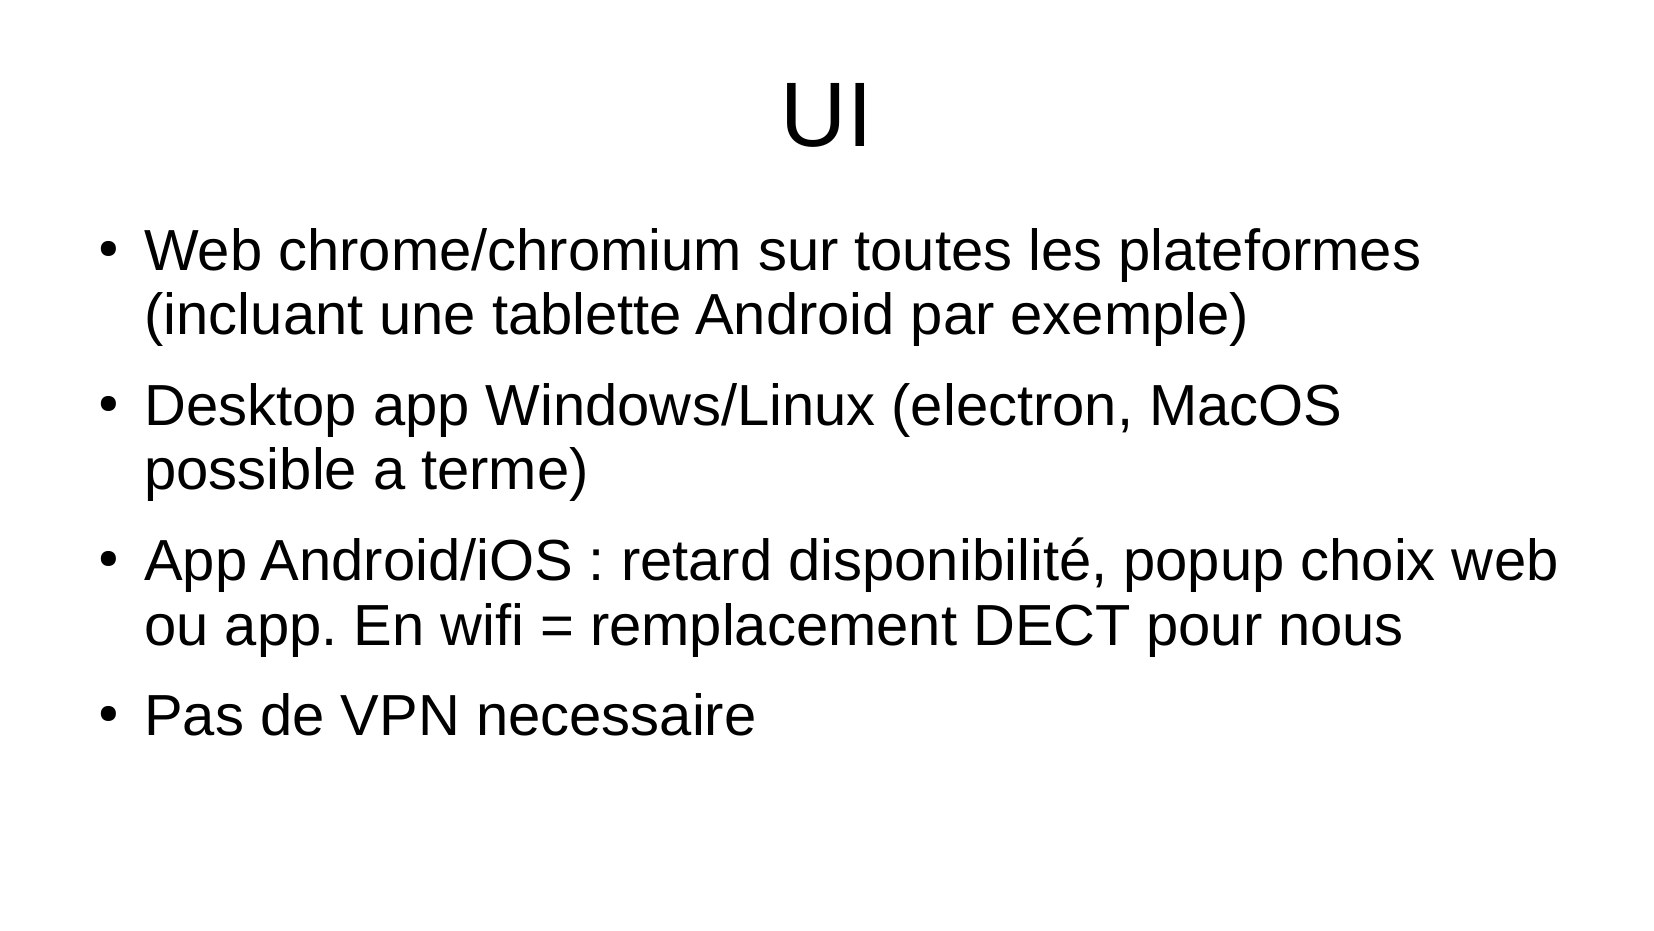

# UI
Web chrome/chromium sur toutes les plateformes (incluant une tablette Android par exemple)
Desktop app Windows/Linux (electron, MacOS possible a terme)
App Android/iOS : retard disponibilité, popup choix web ou app. En wifi = remplacement DECT pour nous
Pas de VPN necessaire